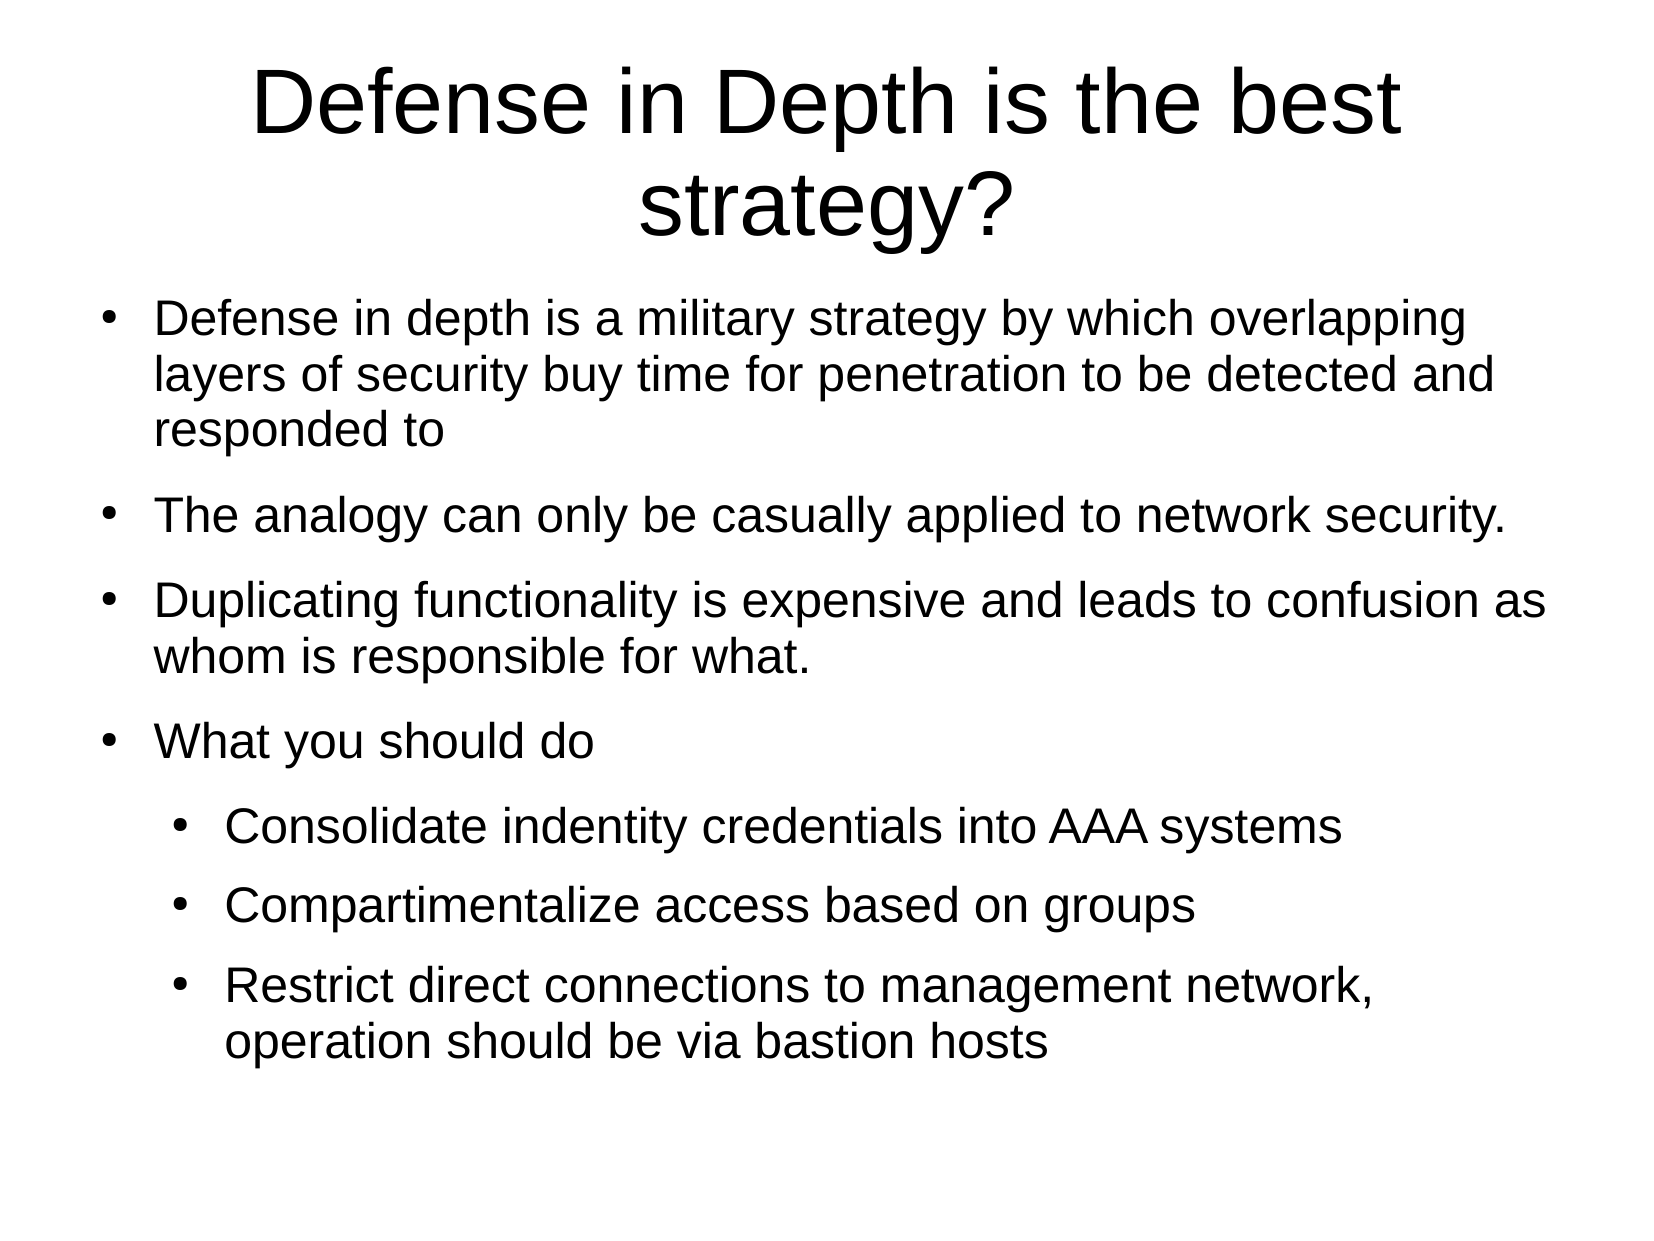

# Defense in Depth is the best strategy?
Defense in depth is a military strategy by which overlapping layers of security buy time for penetration to be detected and responded to
The analogy can only be casually applied to network security.
Duplicating functionality is expensive and leads to confusion as whom is responsible for what.
What you should do
Consolidate indentity credentials into AAA systems
Compartimentalize access based on groups
Restrict direct connections to management network, operation should be via bastion hosts